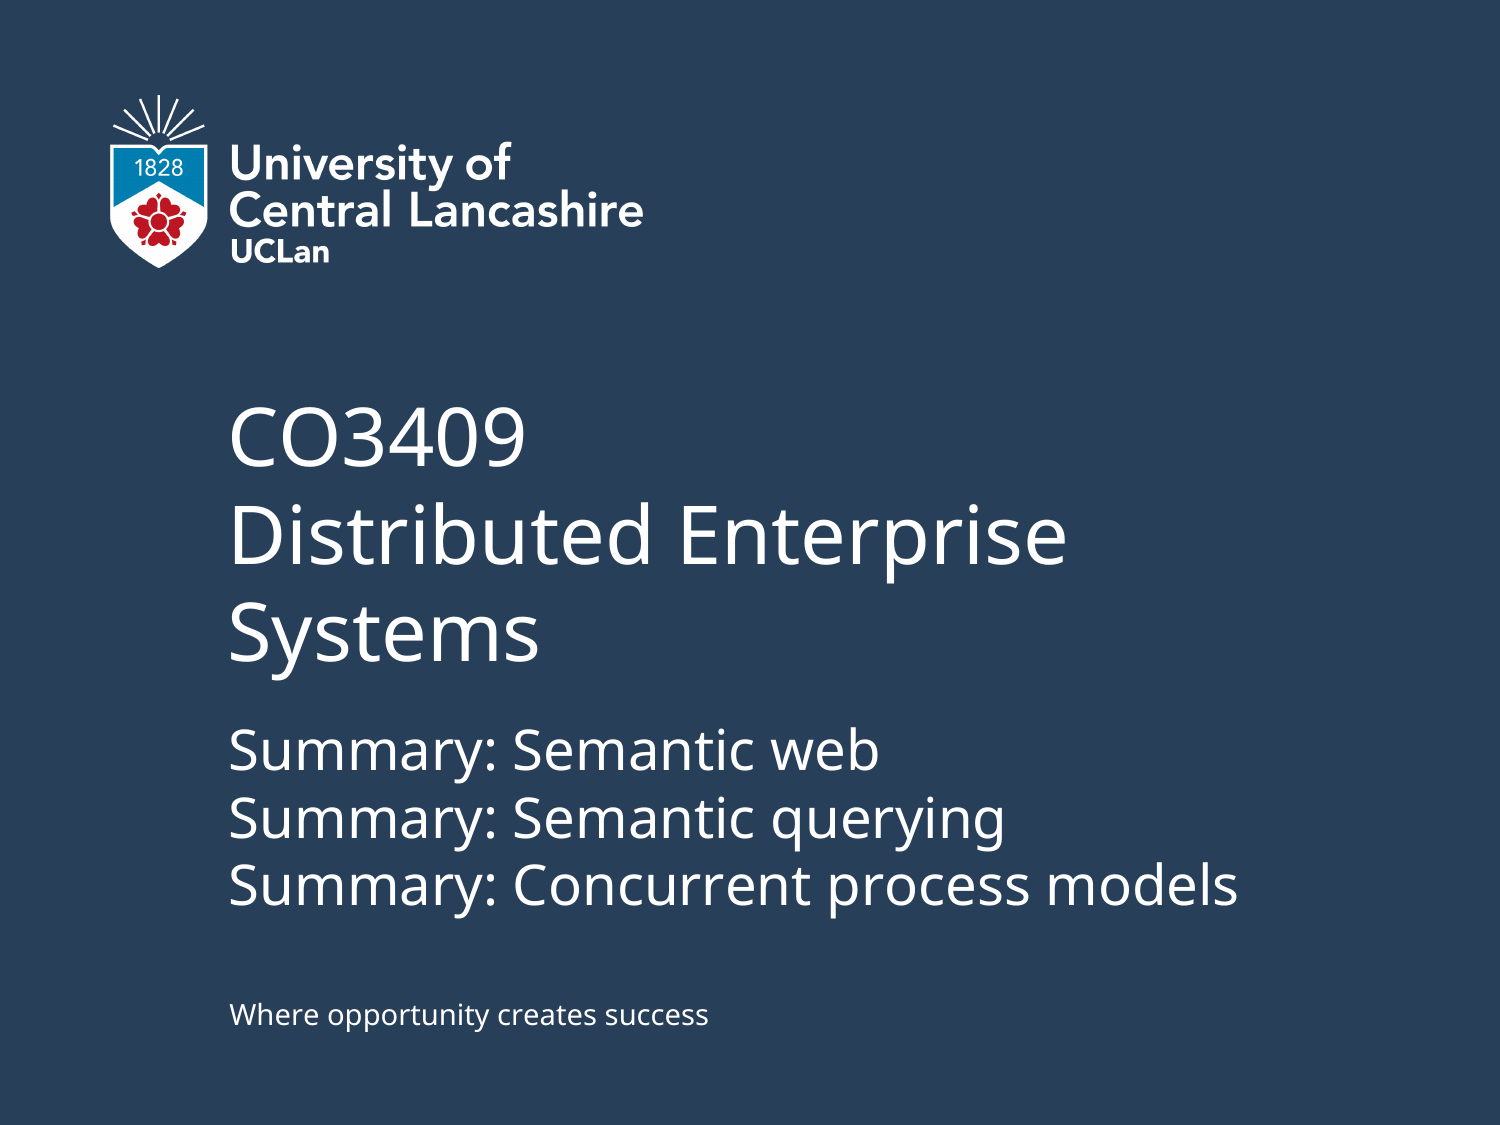

CO3409
Distributed Enterprise Systems
Summary: Semantic web
Summary: Semantic querying
Summary: Concurrent process models